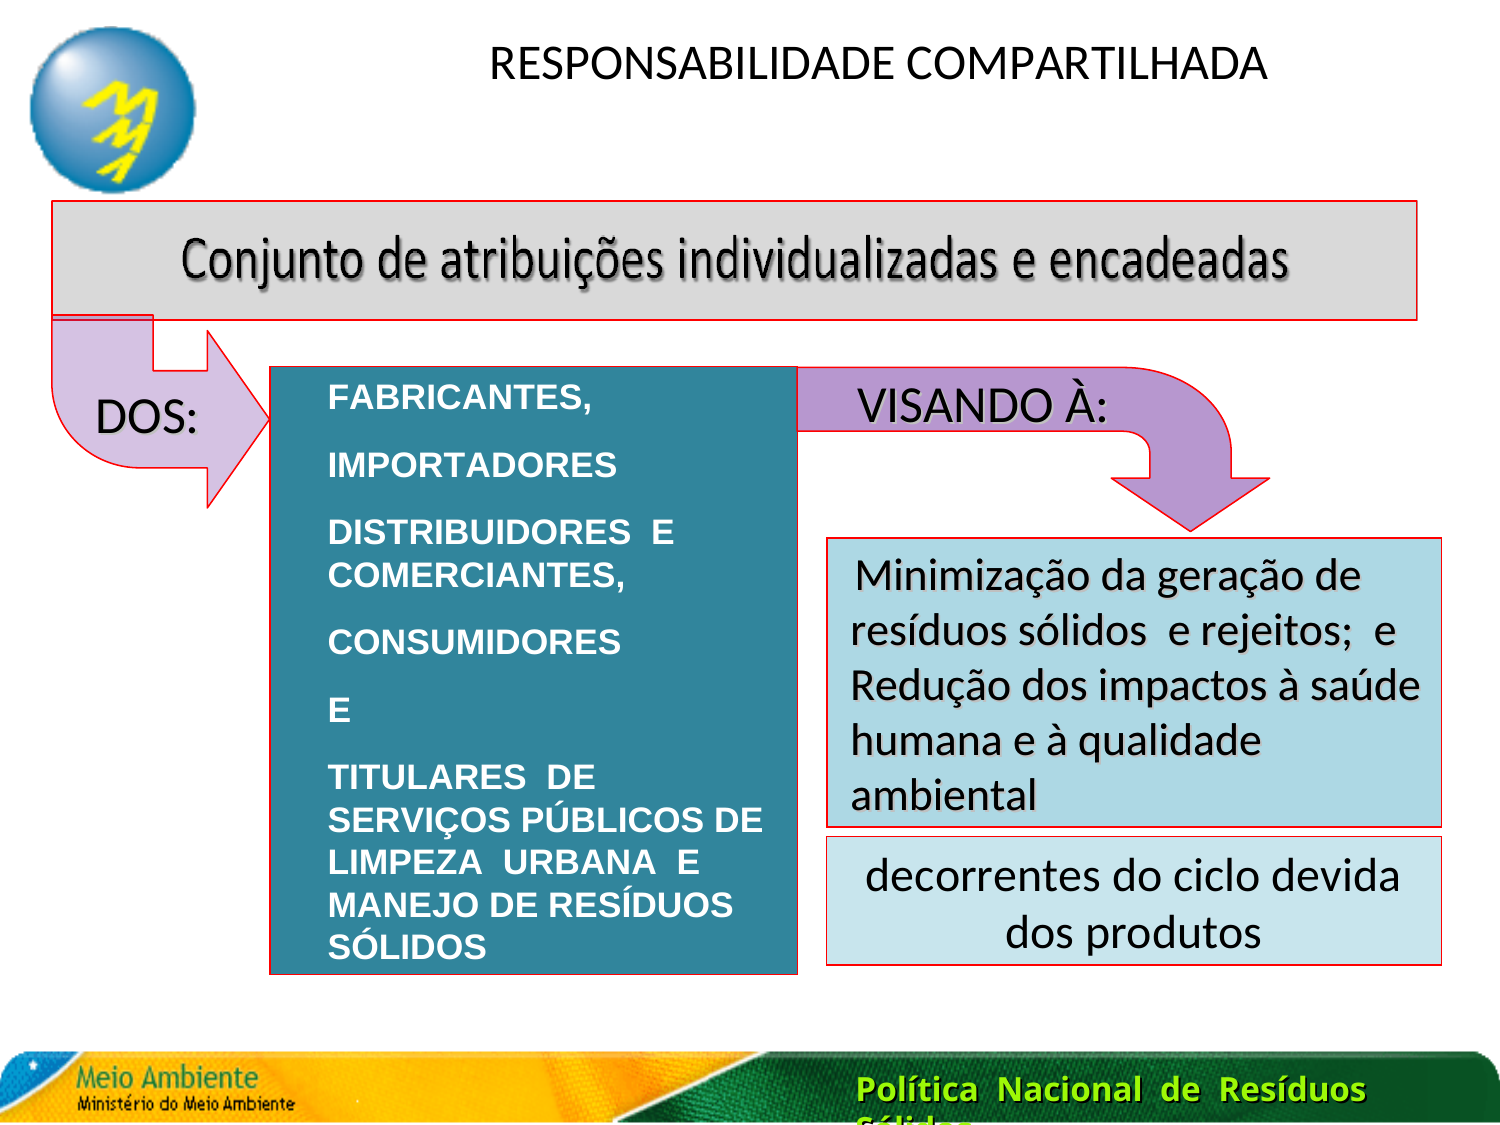

RESPONSABILIDADE COMPARTILHADA
VISANDO À:
FABRICANTES,
IMPORTADORES
DISTRIBUIDORES E COMERCIANTES,
CONSUMIDORES
E
TITULARES DE SERVIÇOS PÚBLICOS DE LIMPEZA URBANA E MANEJO DE RESÍDUOS SÓLIDOS
DOS:
Minimização da geração de resíduos sólidos e rejeitos; e Redução dos impactos à saúde humana e à qualidade ambiental
Minimização da geração de resíduos sólidos e rejeitos; e Redução dos impactos à saúde humana e à qualidade ambiental
decorrentes do ciclo devida dos produtos